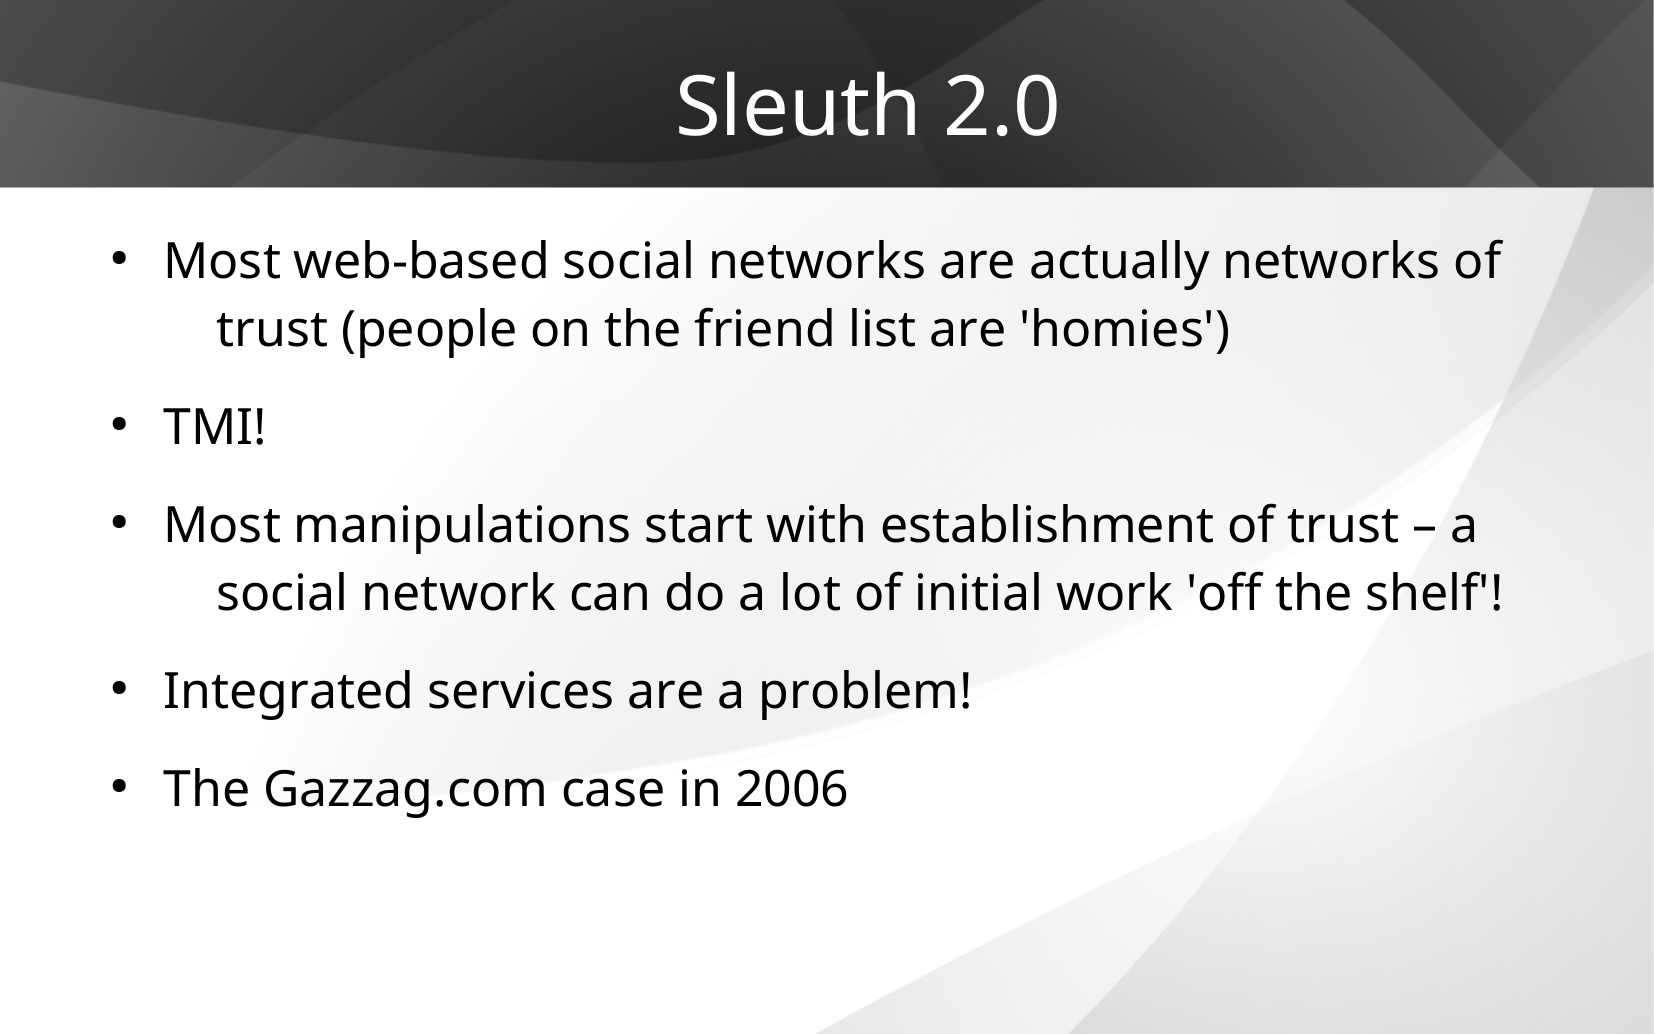

# Sleuth 2.0
Most web-based social networks are actually networks of trust (people on the friend list are 'homies')
TMI!
Most manipulations start with establishment of trust – a social network can do a lot of initial work 'off the shelf'!
Integrated services are a problem!
The Gazzag.com case in 2006